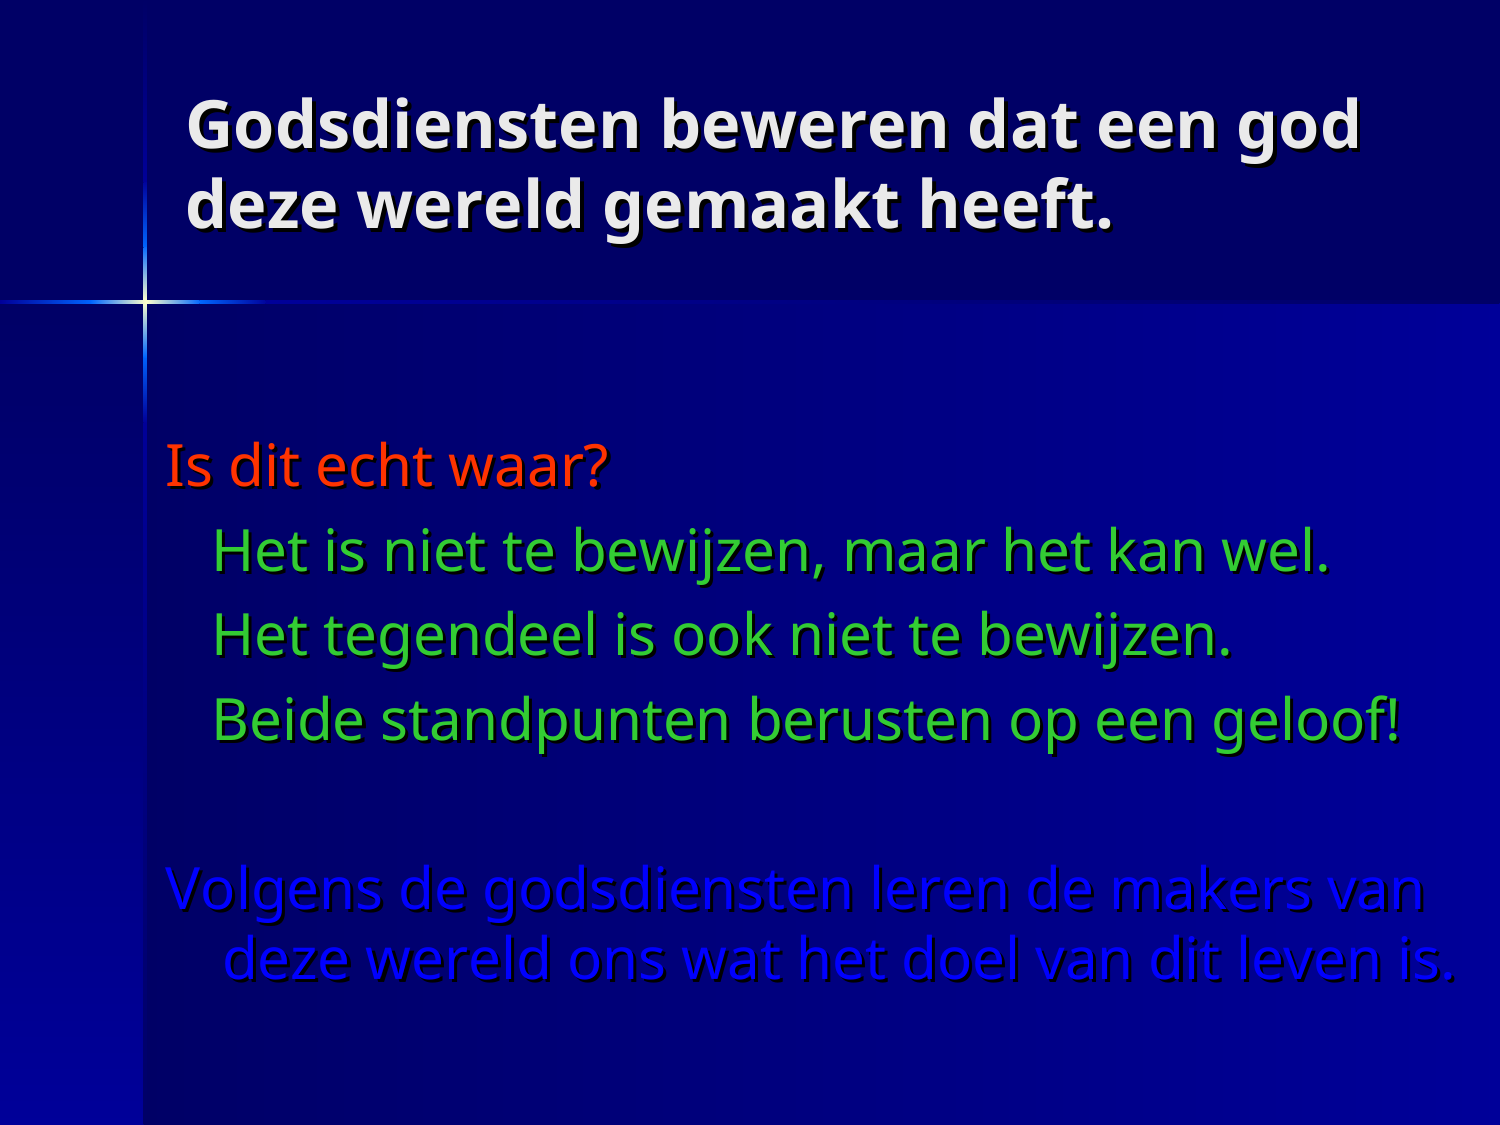

# Godsdiensten beweren dat een god deze wereld gemaakt heeft.
Is dit echt waar?
 Het is niet te bewijzen, maar het kan wel.
 Het tegendeel is ook niet te bewijzen.
 Beide standpunten berusten op een geloof!
Volgens de godsdiensten leren de makers van deze wereld ons wat het doel van dit leven is.